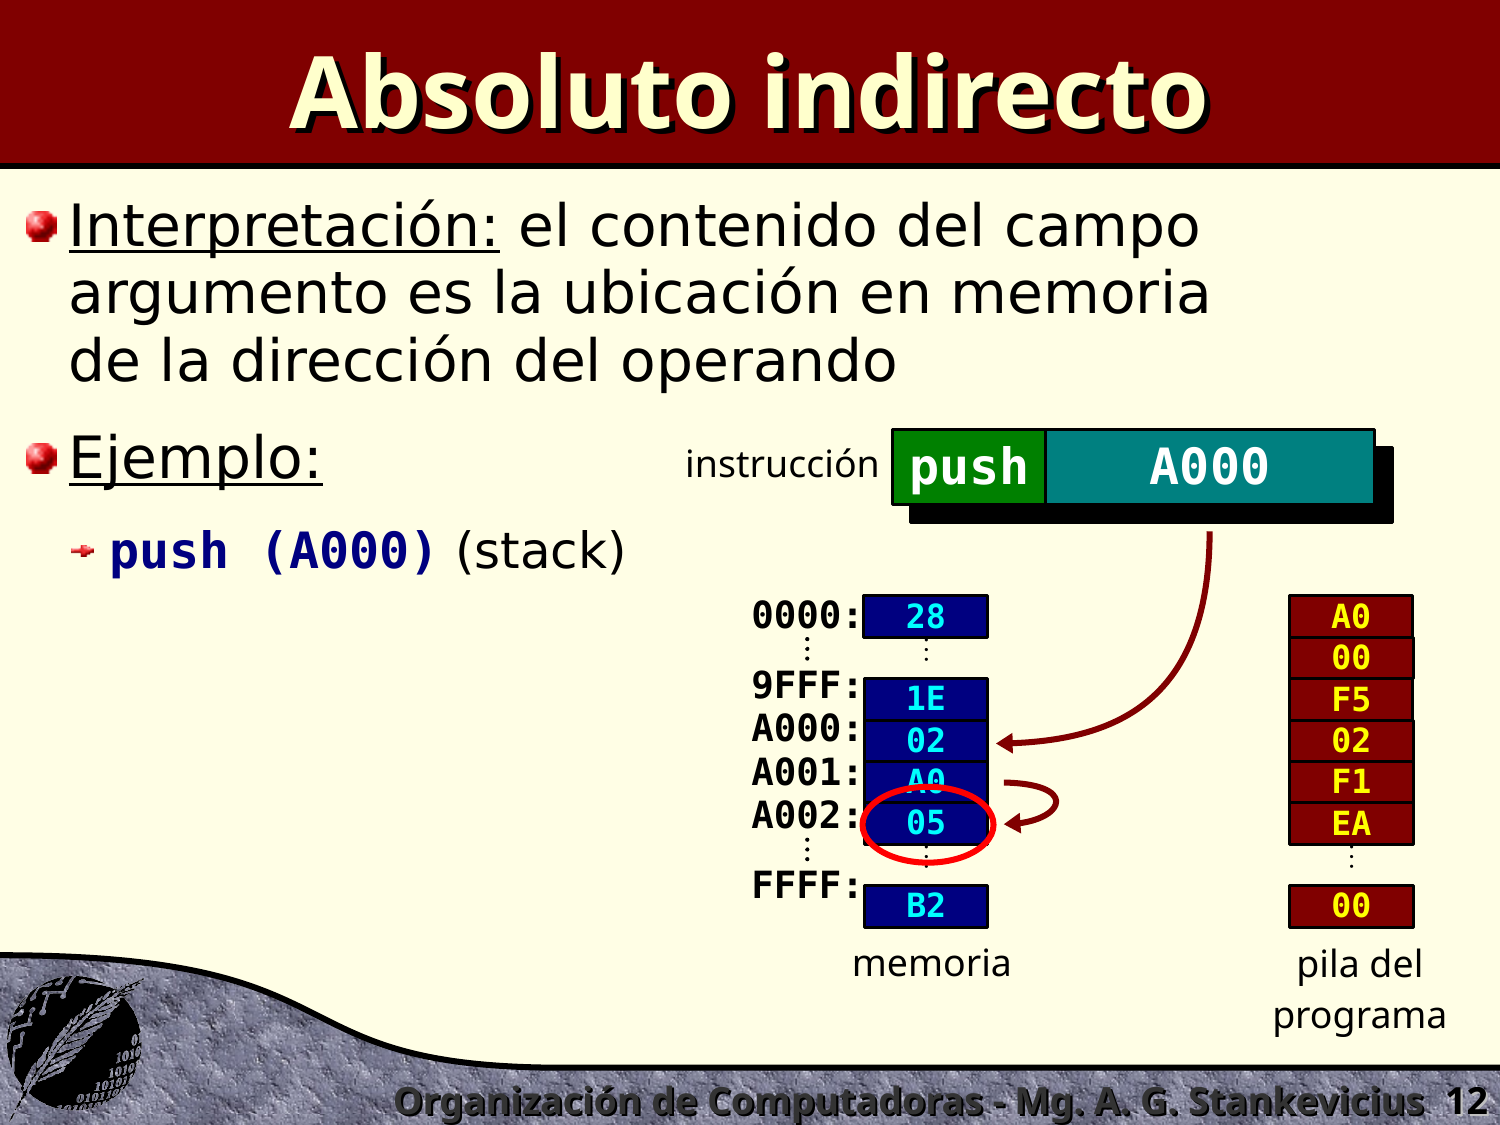

# Absoluto indirecto
Interpretación: el contenido del campo argumento es la ubicación en memoria
de la dirección del operando
Ejemplo:
push (A000) (stack)
instrucción
push
A000
0000:
⋮
9FFF:
A000:
A001:
A002:
⋮
FFFF:
28
A0
⋮
00
1E
F5
02
02
A0
F1
05
EA
⋮
⋮
B2
00
memoria
pila del
programa
12